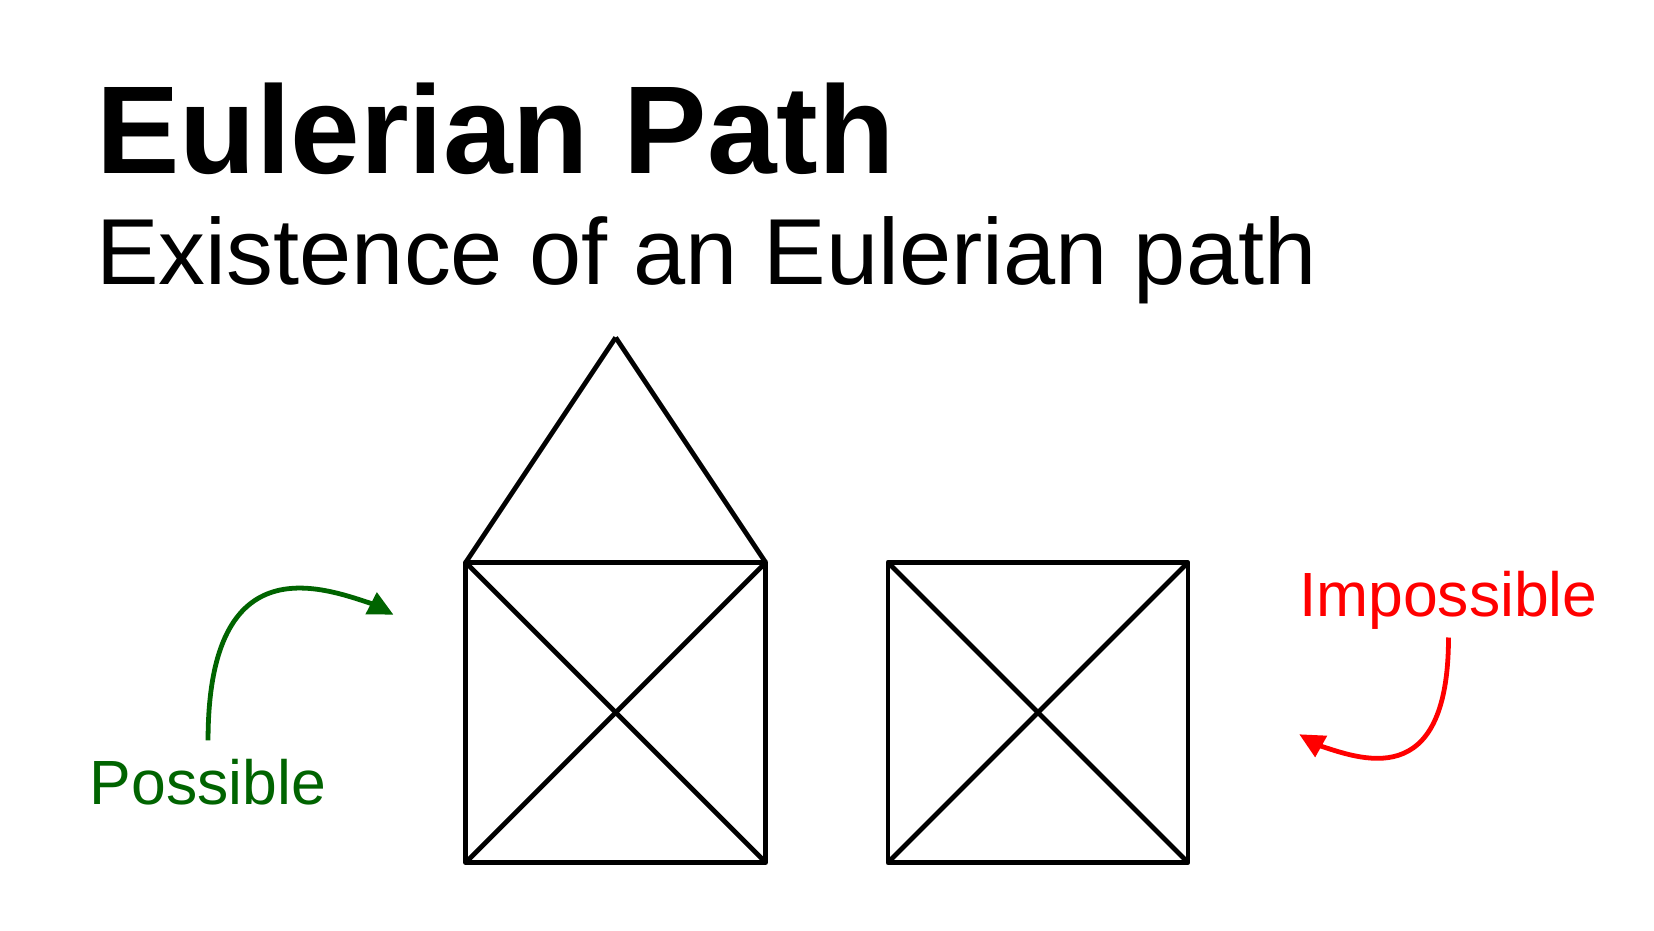

Eulerian Path
Existence of an Eulerian path
Impossible
Possible